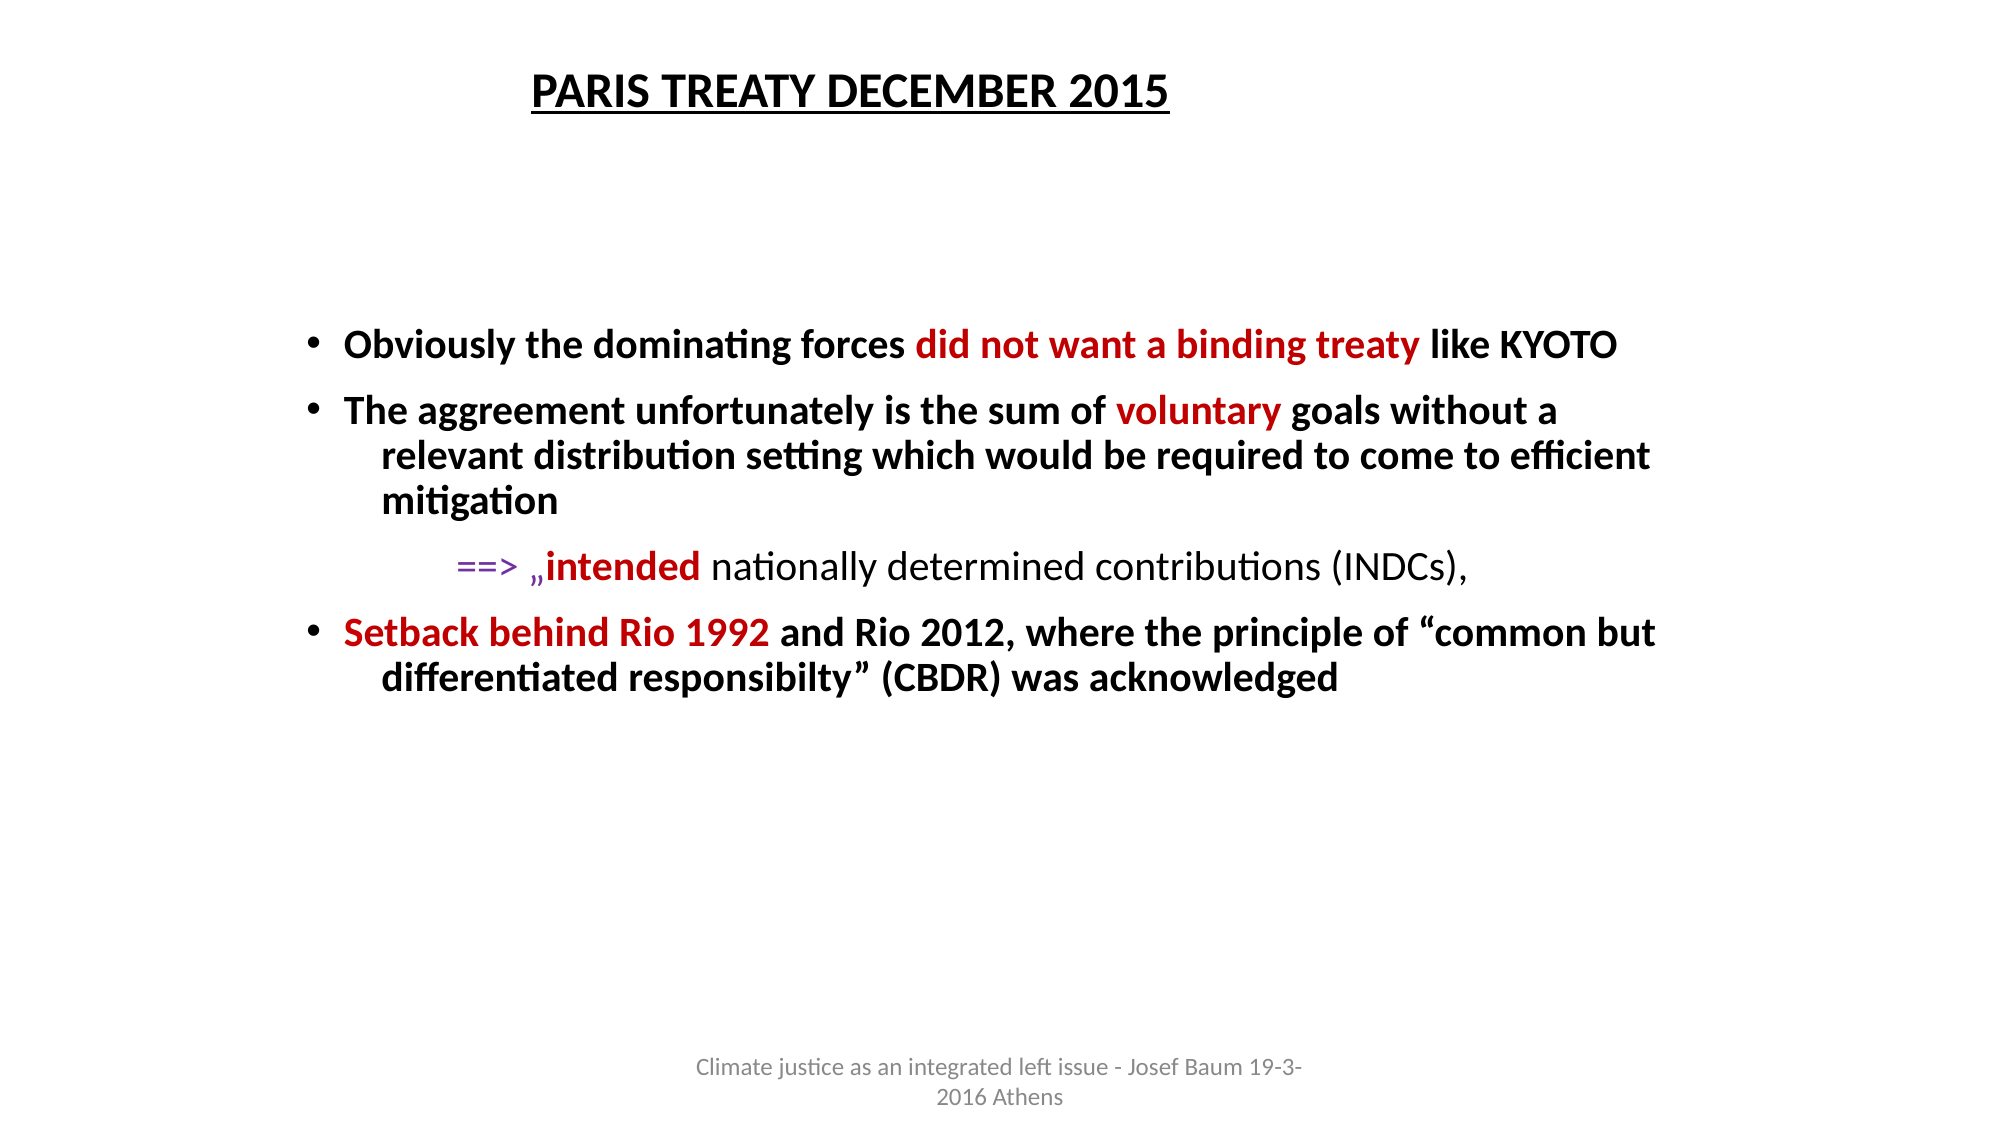

PARIS TREATY DECEMBER 2015
Obviously the dominating forces did not want a binding treaty like KYOTO
The aggreement unfortunately is the sum of voluntary goals without a relevant distribution setting which would be required to come to efficient mitigation
	==> „intended nationally determined contributions (INDCs),
Setback behind Rio 1992 and Rio 2012, where the principle of “common but differentiated responsibilty” (CBDR) was acknowledged
#
Climate justice as an integrated left issue - Josef Baum 19-3-2016 Athens